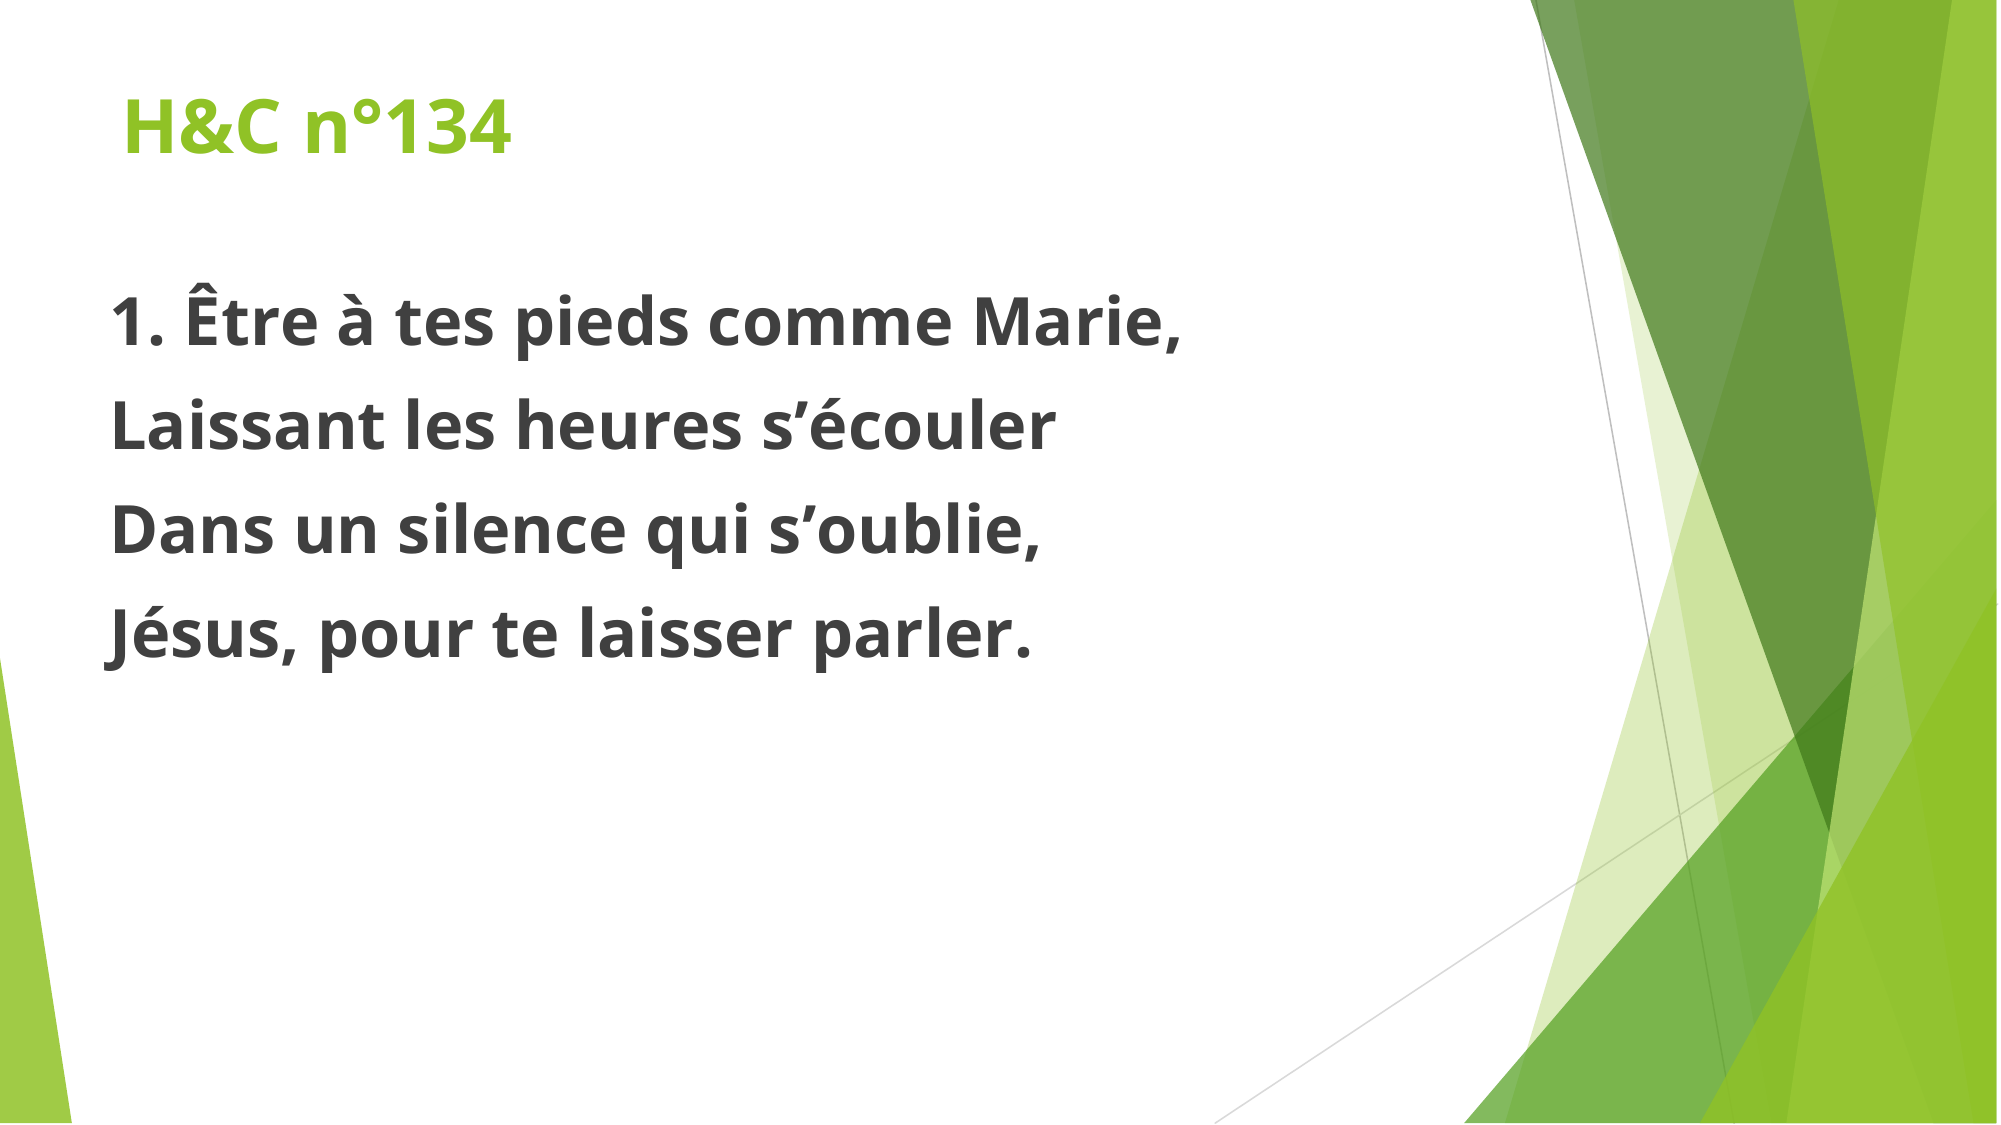

H&C n°134
1. Être à tes pieds comme Marie,
Laissant les heures s’écouler
Dans un silence qui s’oublie,
Jésus, pour te laisser parler.